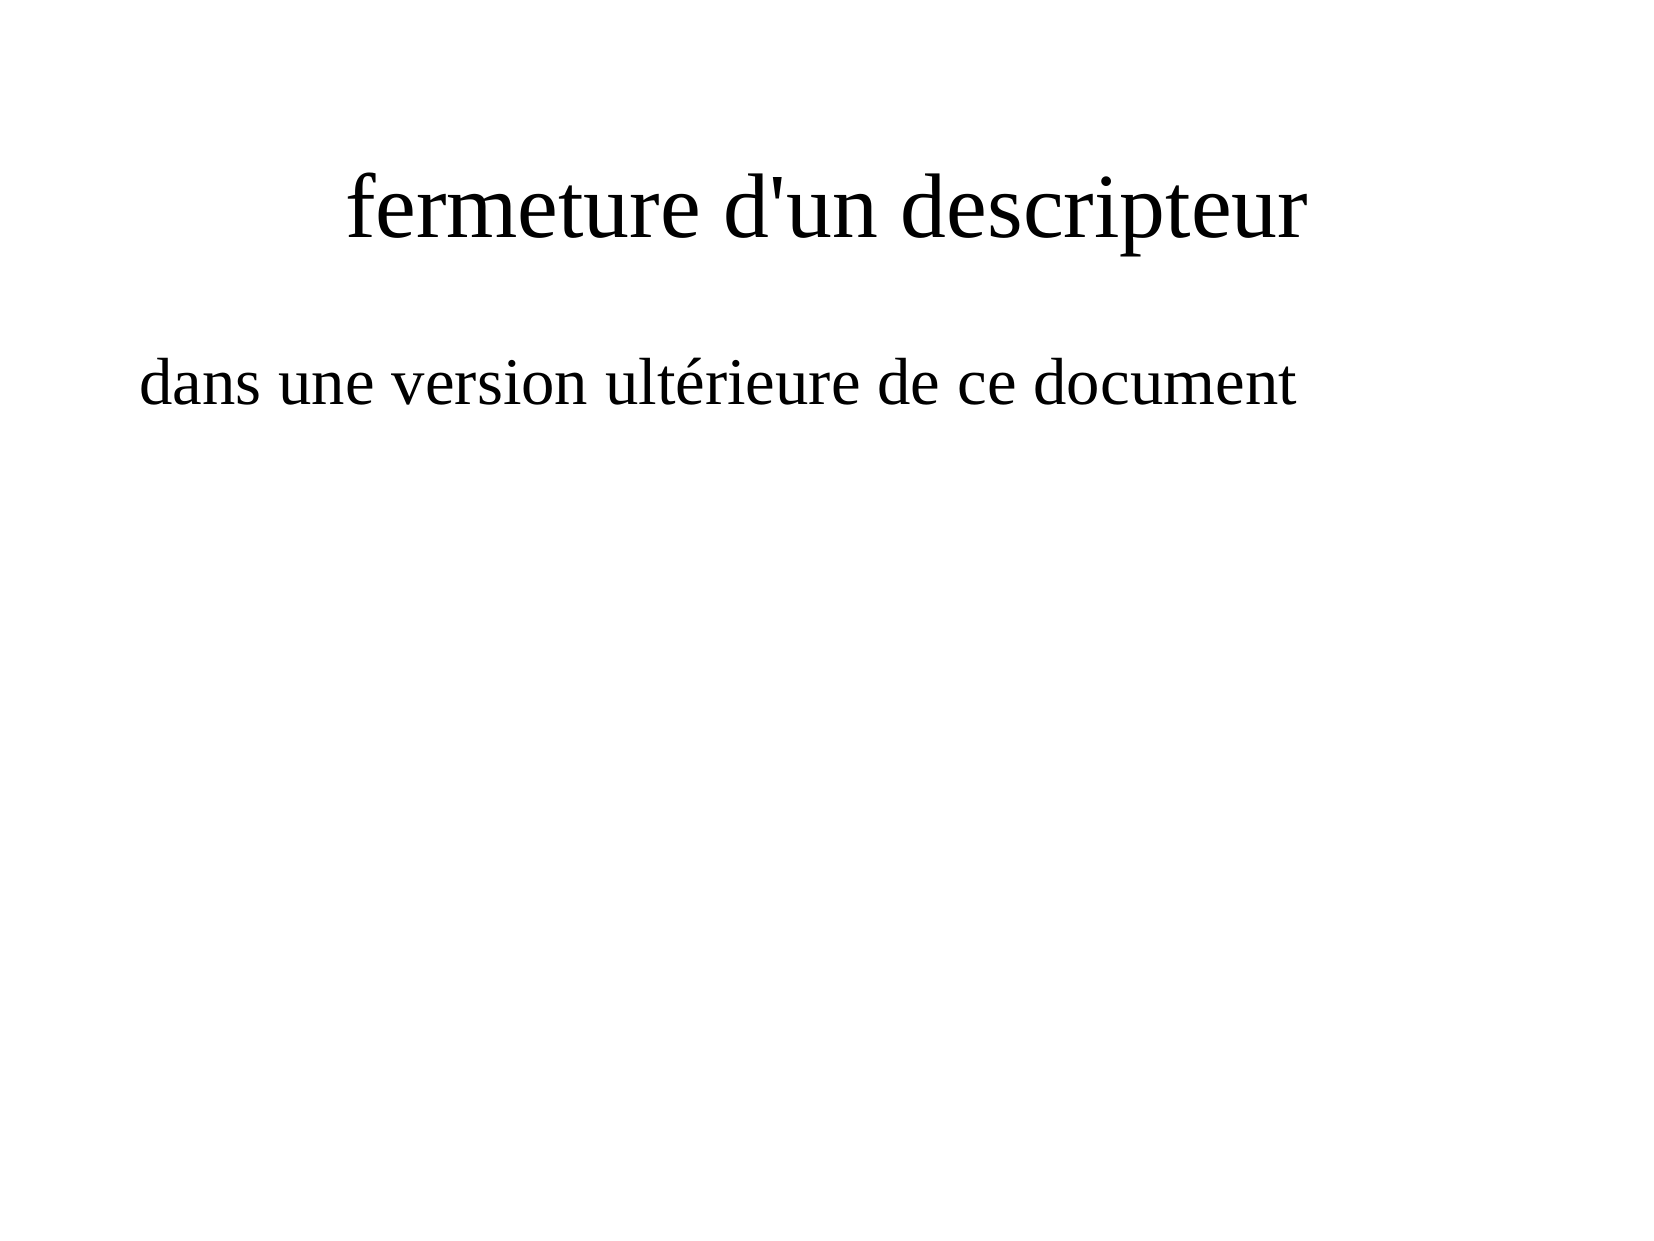

# fermeture d'un descripteur
dans une version ultérieure de ce document